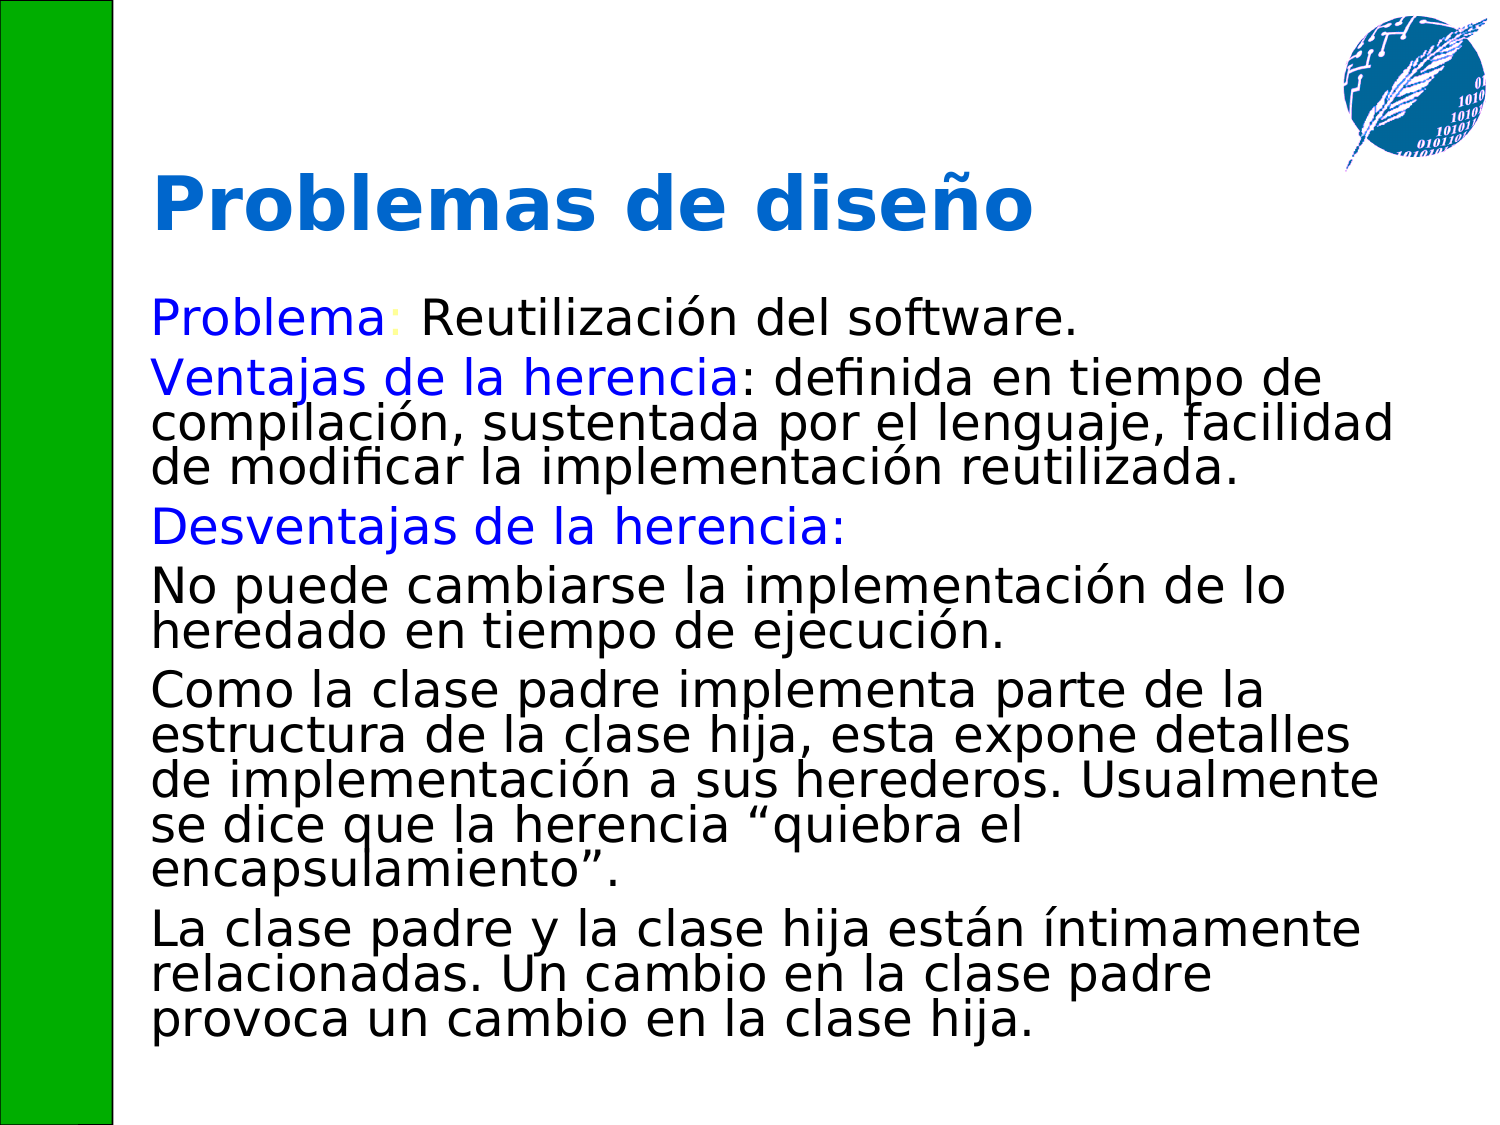

# Problemas de diseño
Problema: Reutilización del software.
Ventajas de la herencia: definida en tiempo de compilación, sustentada por el lenguaje, facilidad de modificar la implementación reutilizada.
Desventajas de la herencia:
No puede cambiarse la implementación de lo heredado en tiempo de ejecución.
Como la clase padre implementa parte de la estructura de la clase hija, esta expone detalles de implementación a sus herederos. Usualmente se dice que la herencia “quiebra el encapsulamiento”.
La clase padre y la clase hija están íntimamente relacionadas. Un cambio en la clase padre provoca un cambio en la clase hija.